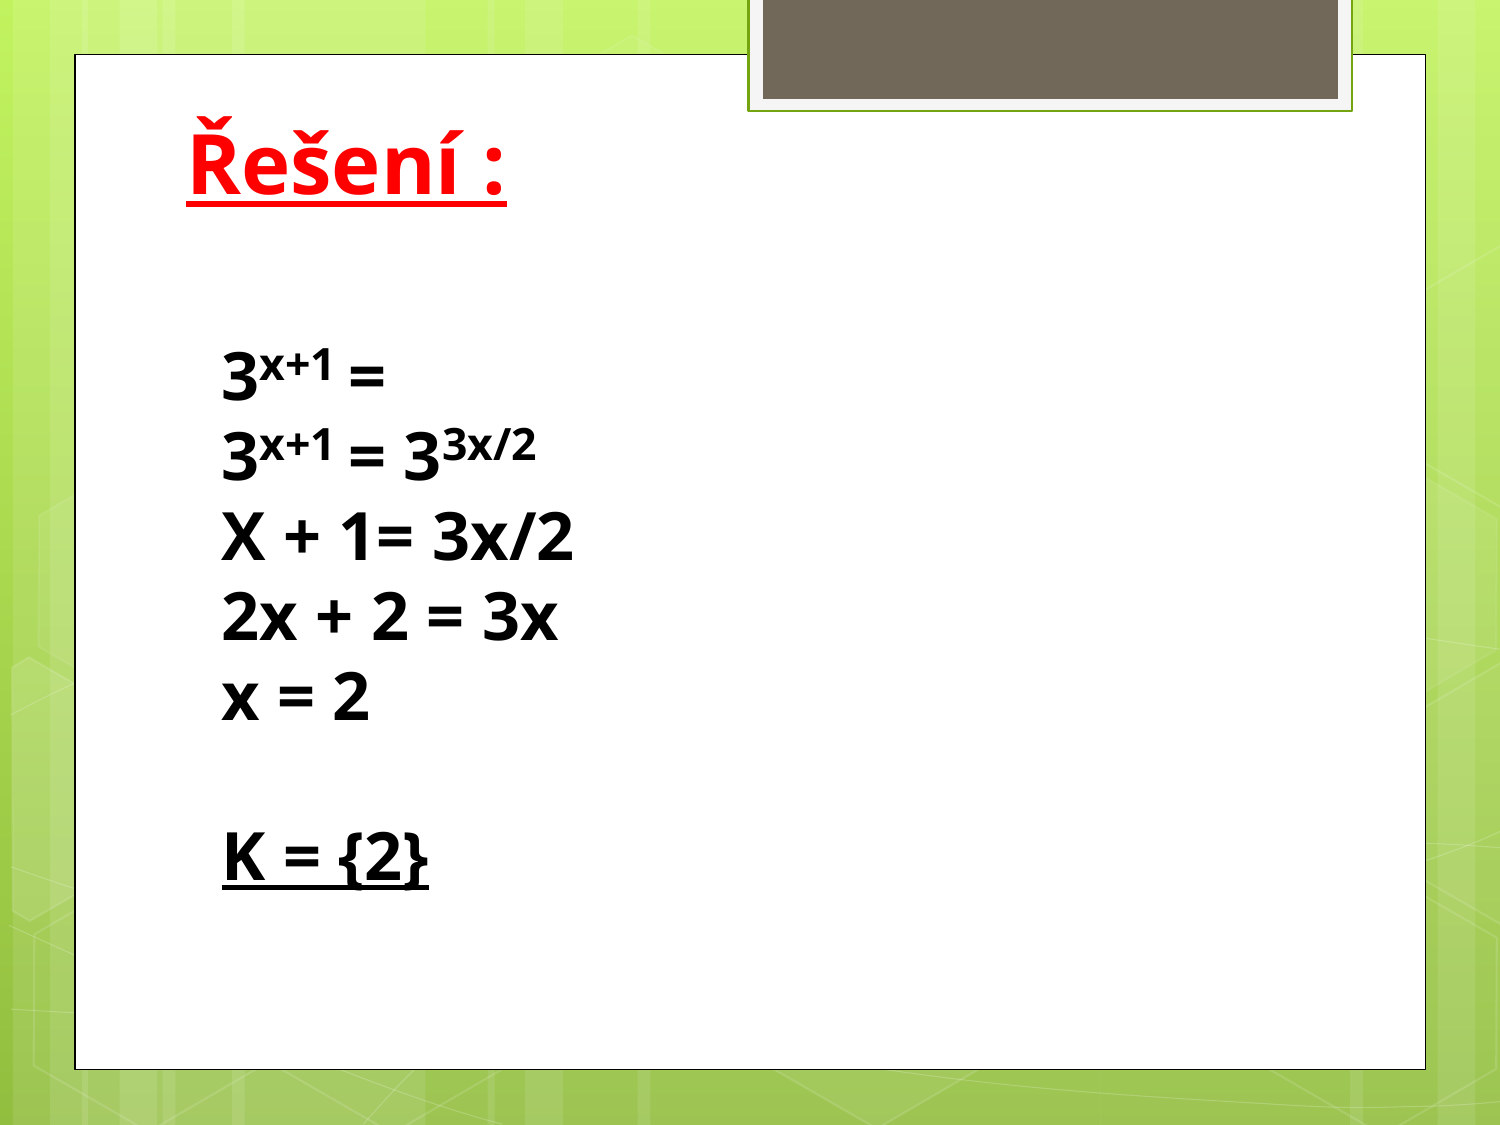

# Řešení :
3x+1 =
3x+1 = 33x/2
X + 1= 3x/2
2x + 2 = 3x
x = 2
K = {2}